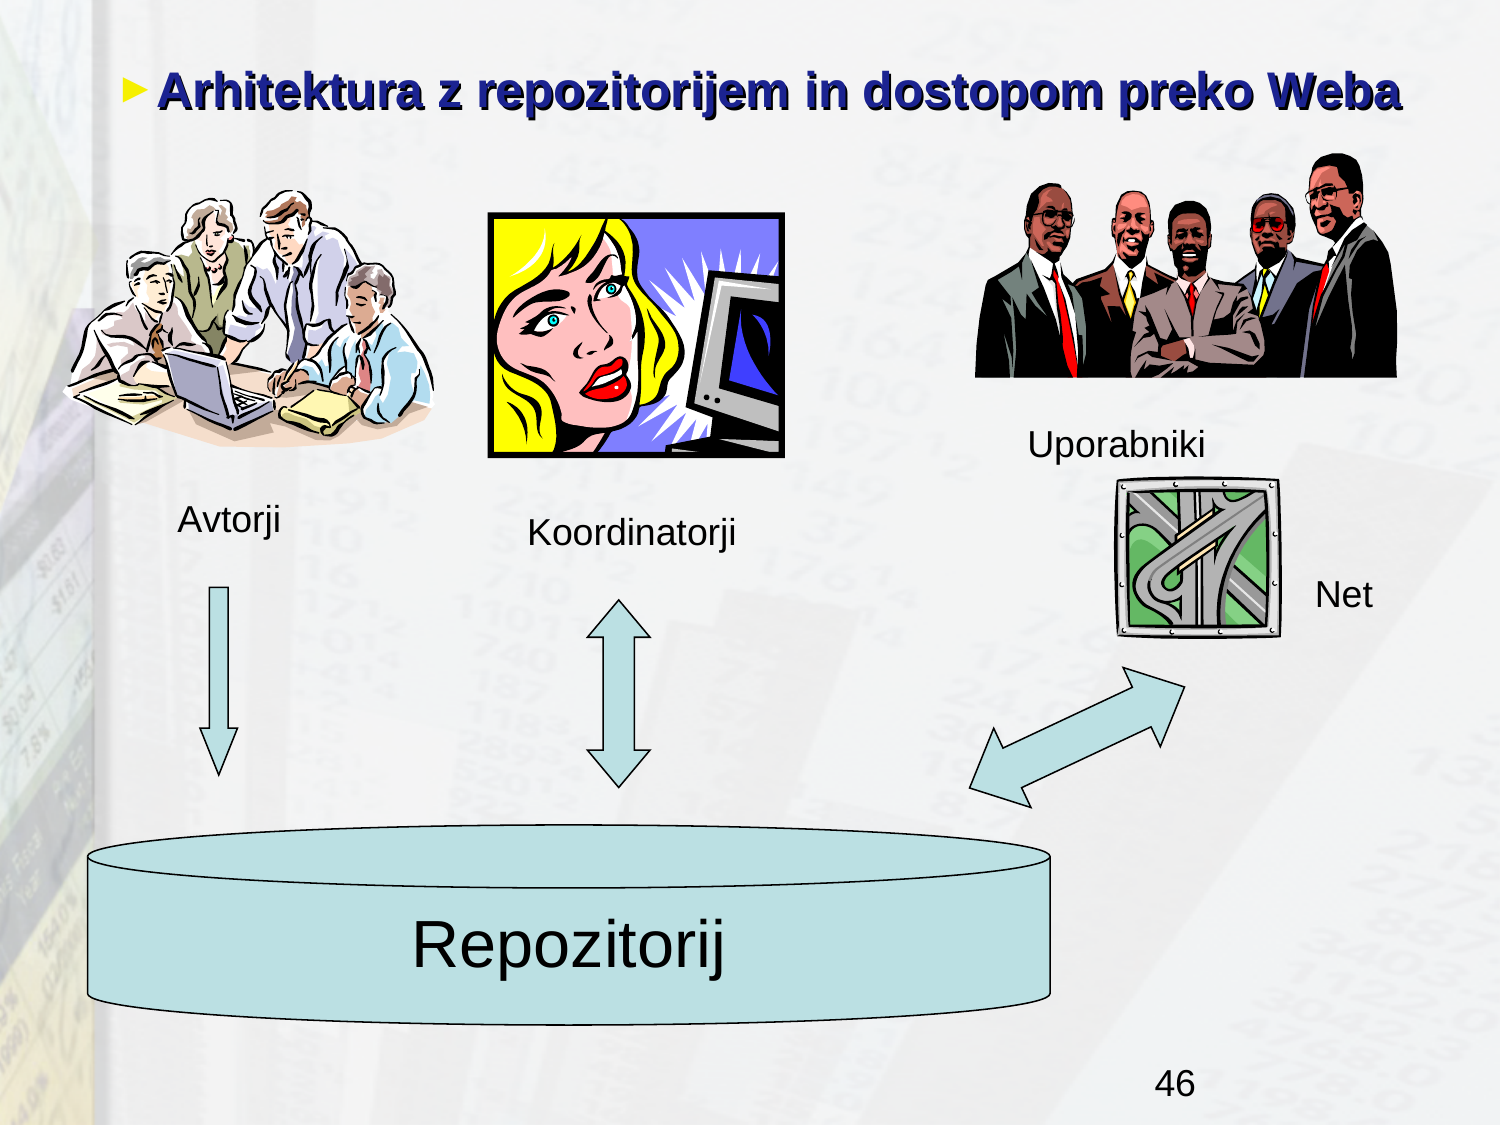

# Arhitektura z repozitorijem in dostopom preko Weba
Uporabniki
Avtorji
Koordinatorji
Net
Repozitorij
46